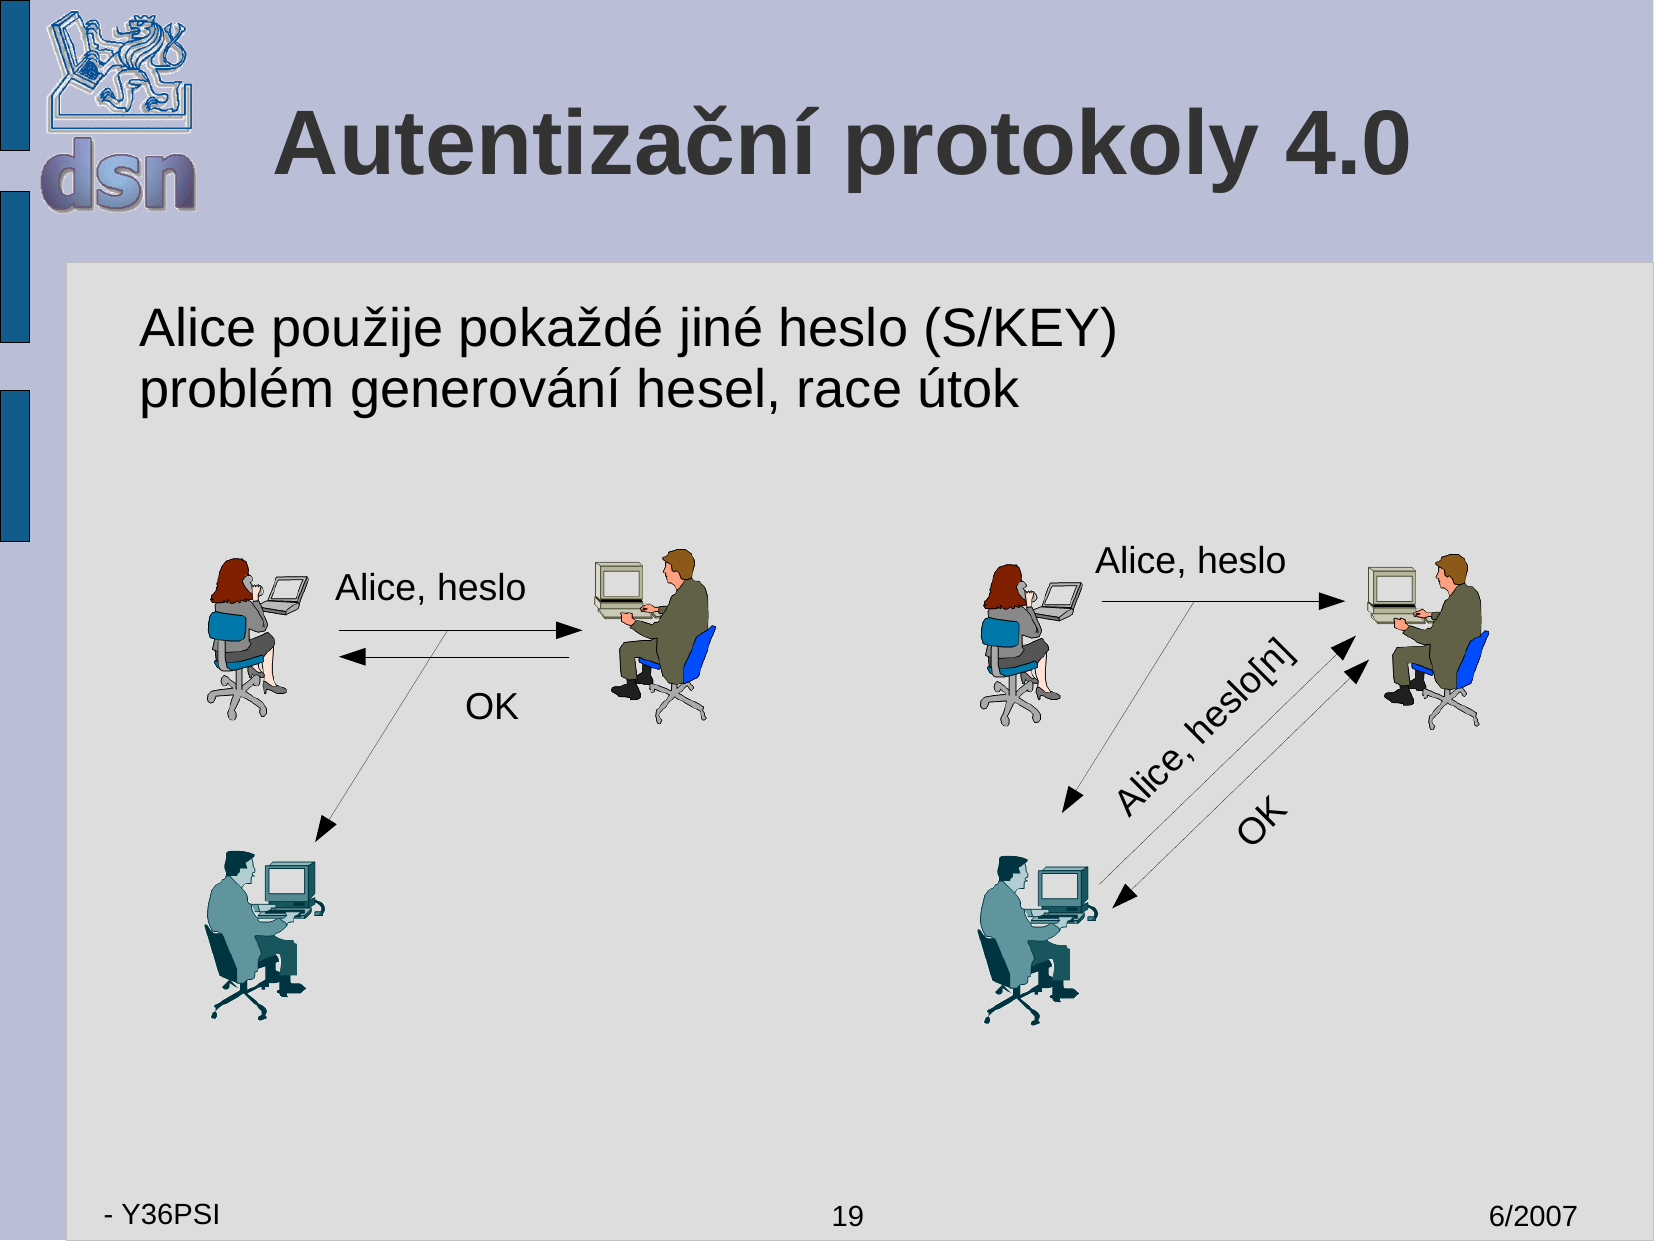

# Autentizační protokoly 4.0
Alice použije pokaždé jiné heslo (S/KEY)
problém generování hesel, race útok
Alice, heslo
Alice, heslo
OK
Alice, heslo[n]
OK